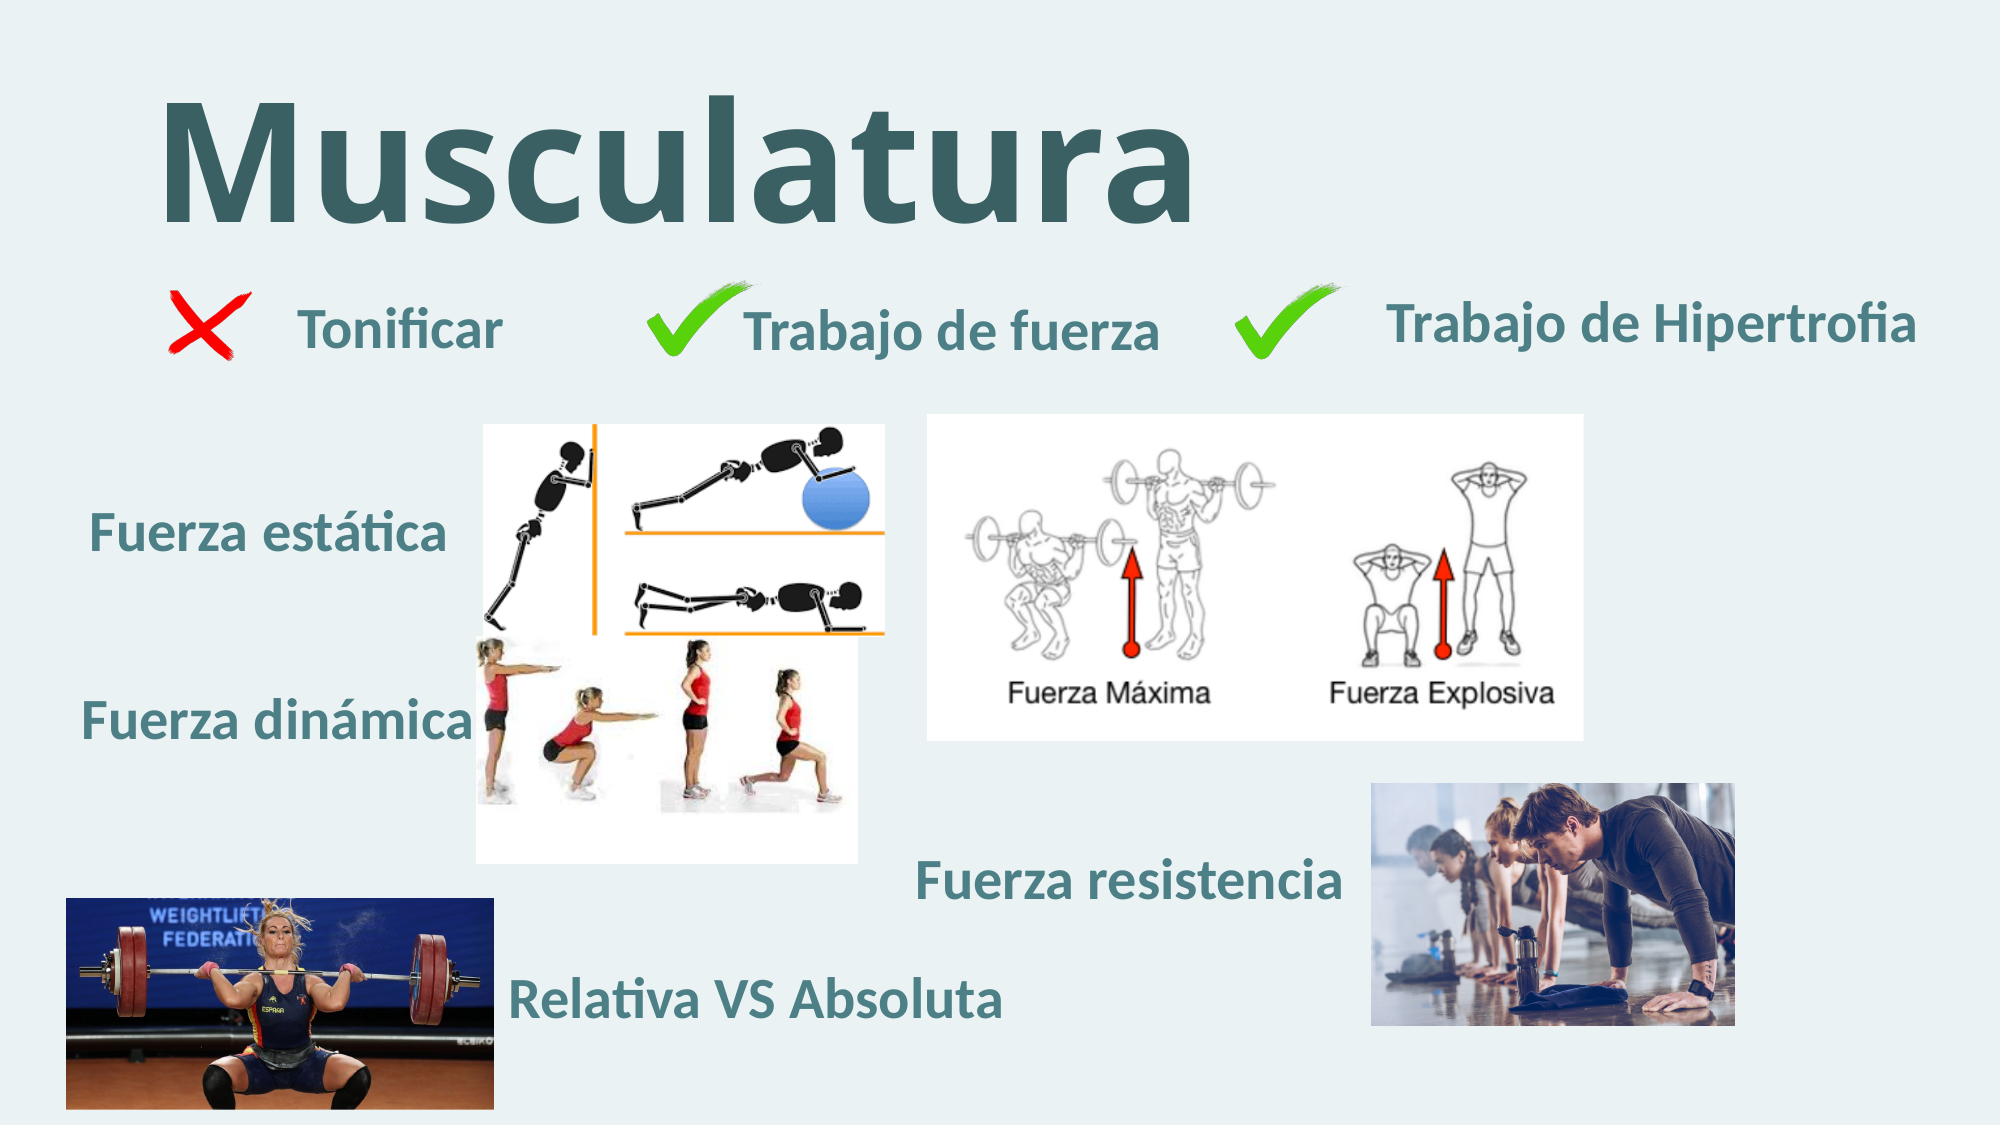

Musculatura
Trabajo de Hipertrofia
# Tonificar
Trabajo de fuerza
Fuerza estática
Fuerza dinámica
Fuerza resistencia
Relativa VS Absoluta